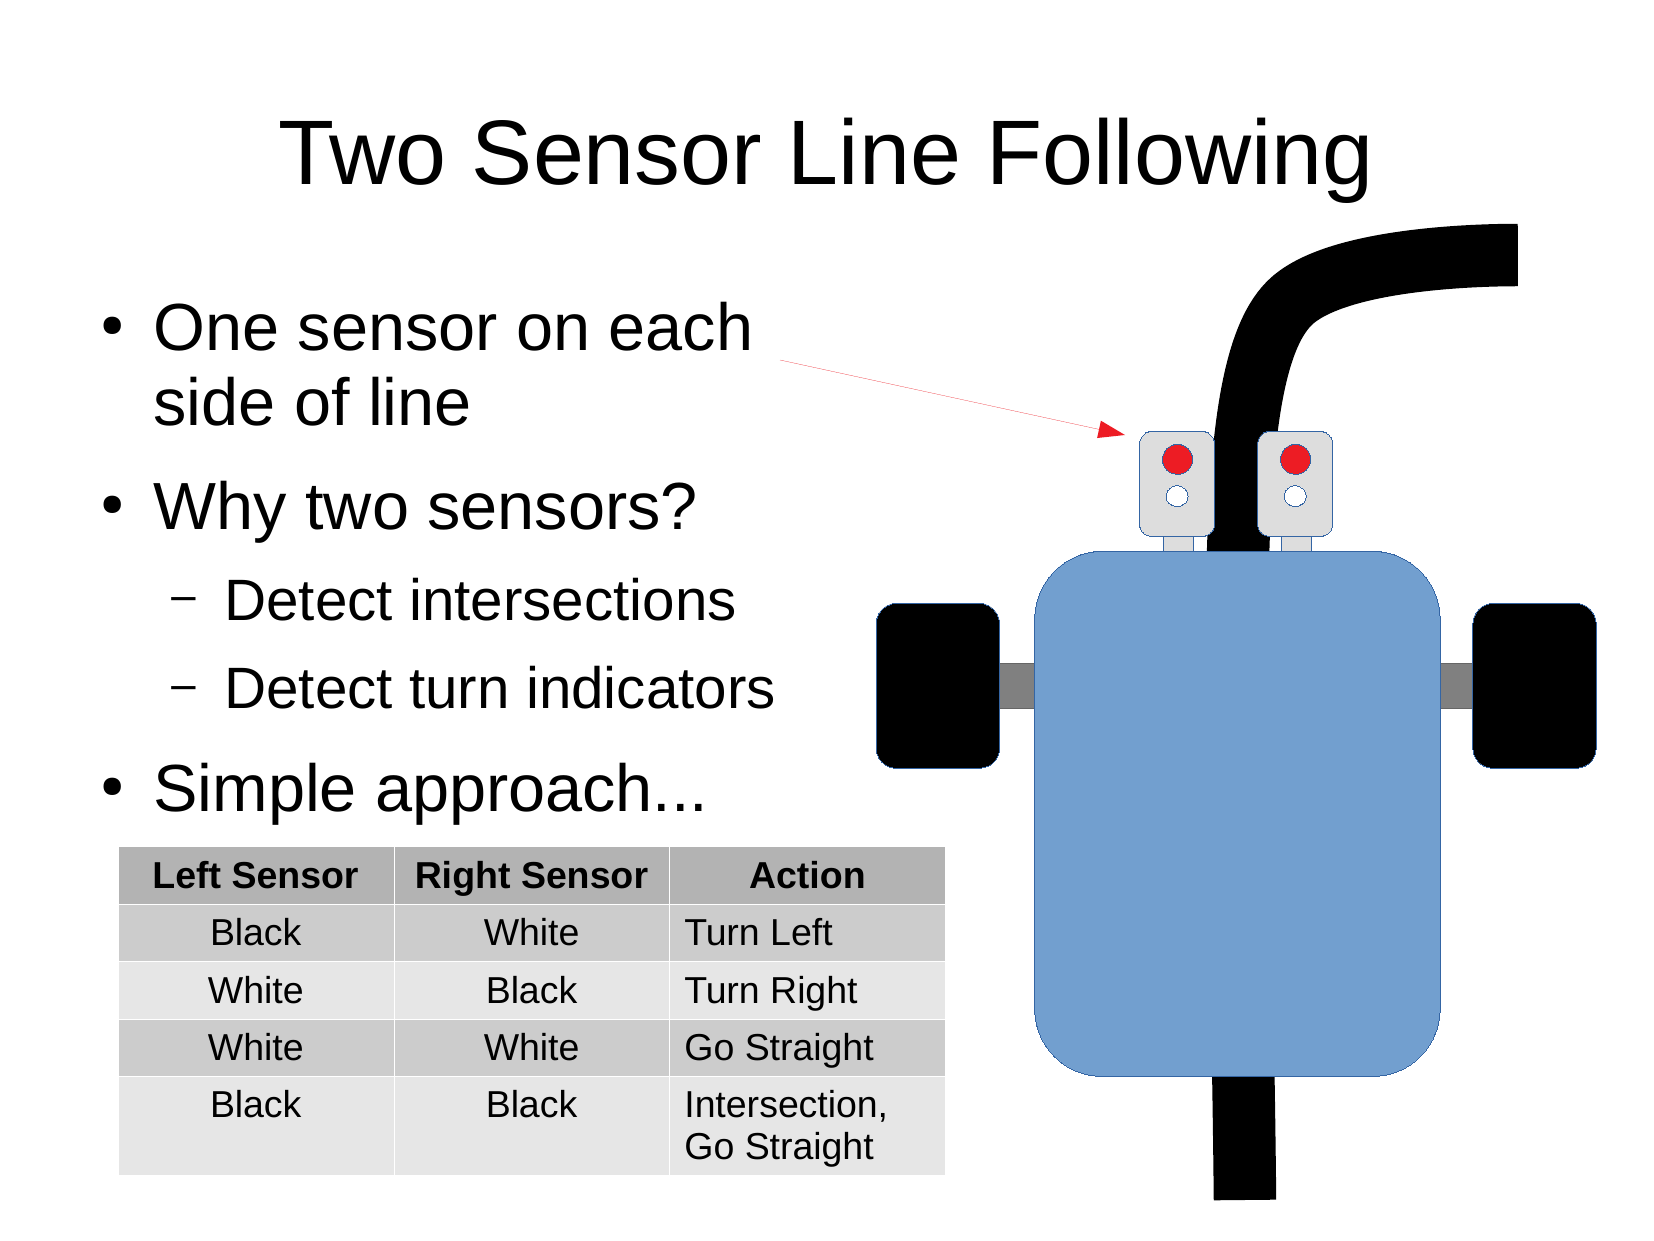

# Two Sensor Line Following
One sensor on each side of line
Why two sensors?
Detect intersections
Detect turn indicators
Simple approach...
| Left Sensor | Right Sensor | Action |
| --- | --- | --- |
| Black | White | Turn Left |
| White | Black | Turn Right |
| White | White | Go Straight |
| Black | Black | Intersection, Go Straight |